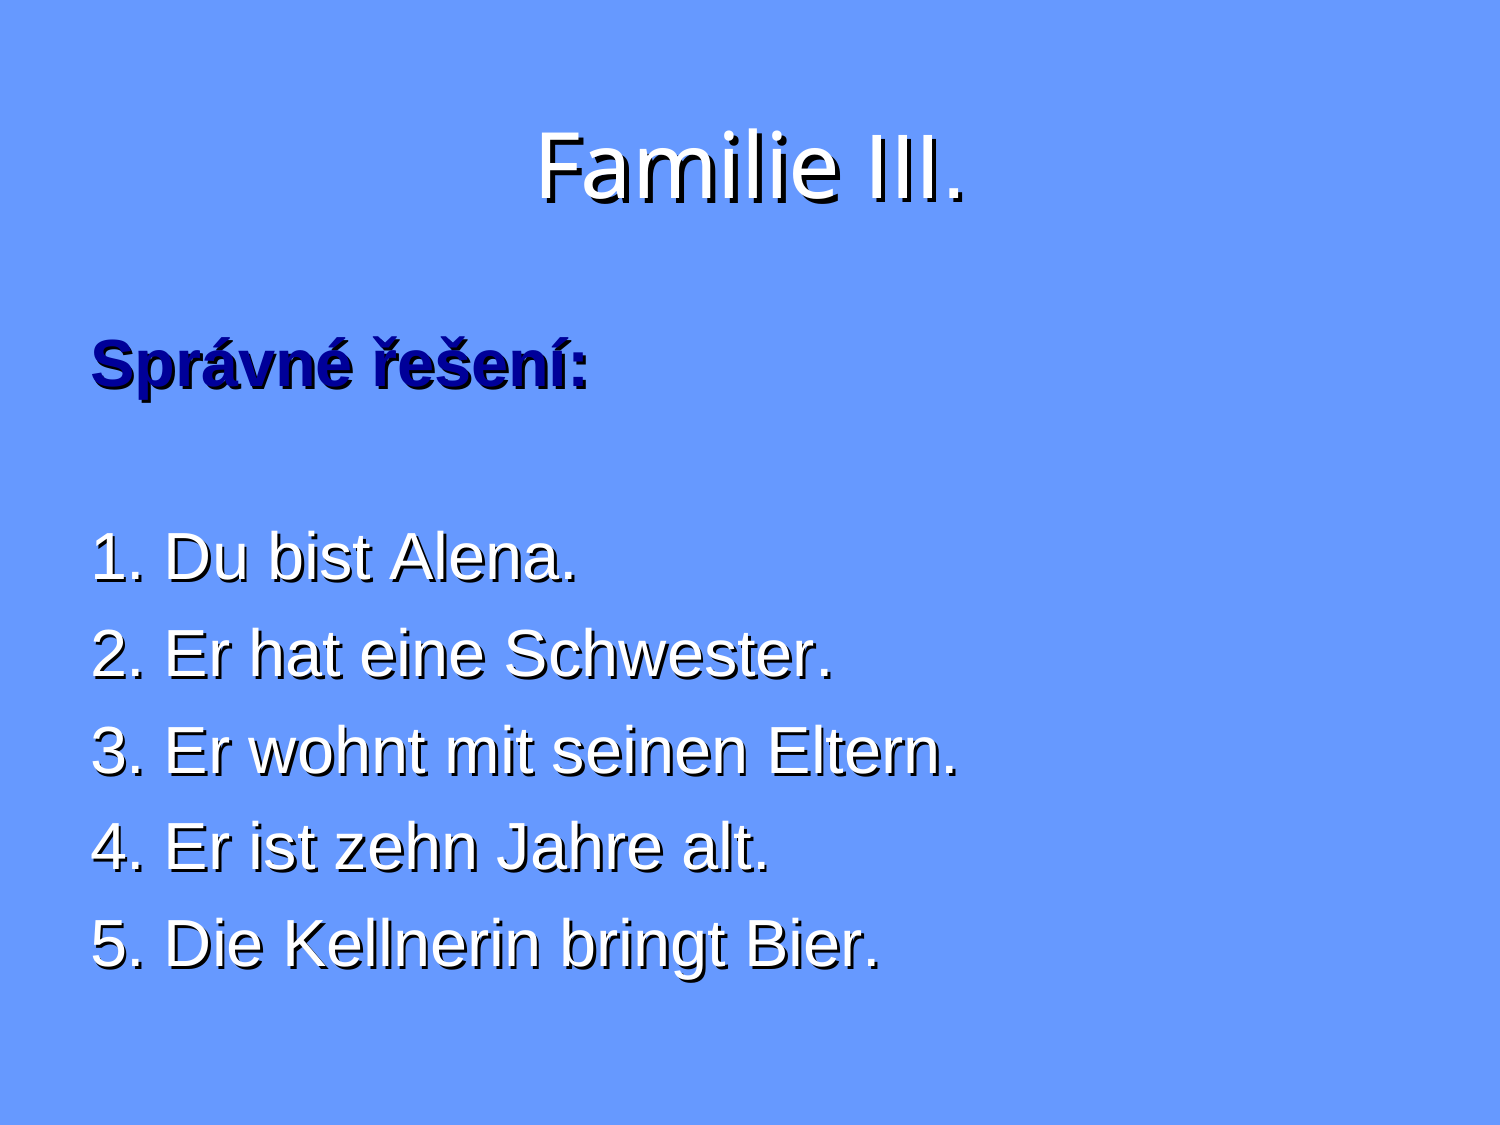

# Familie III.
Správné řešení:
1. Du bist Alena.
2. Er hat eine Schwester.
3. Er wohnt mit seinen Eltern.
4. Er ist zehn Jahre alt.
5. Die Kellnerin bringt Bier.